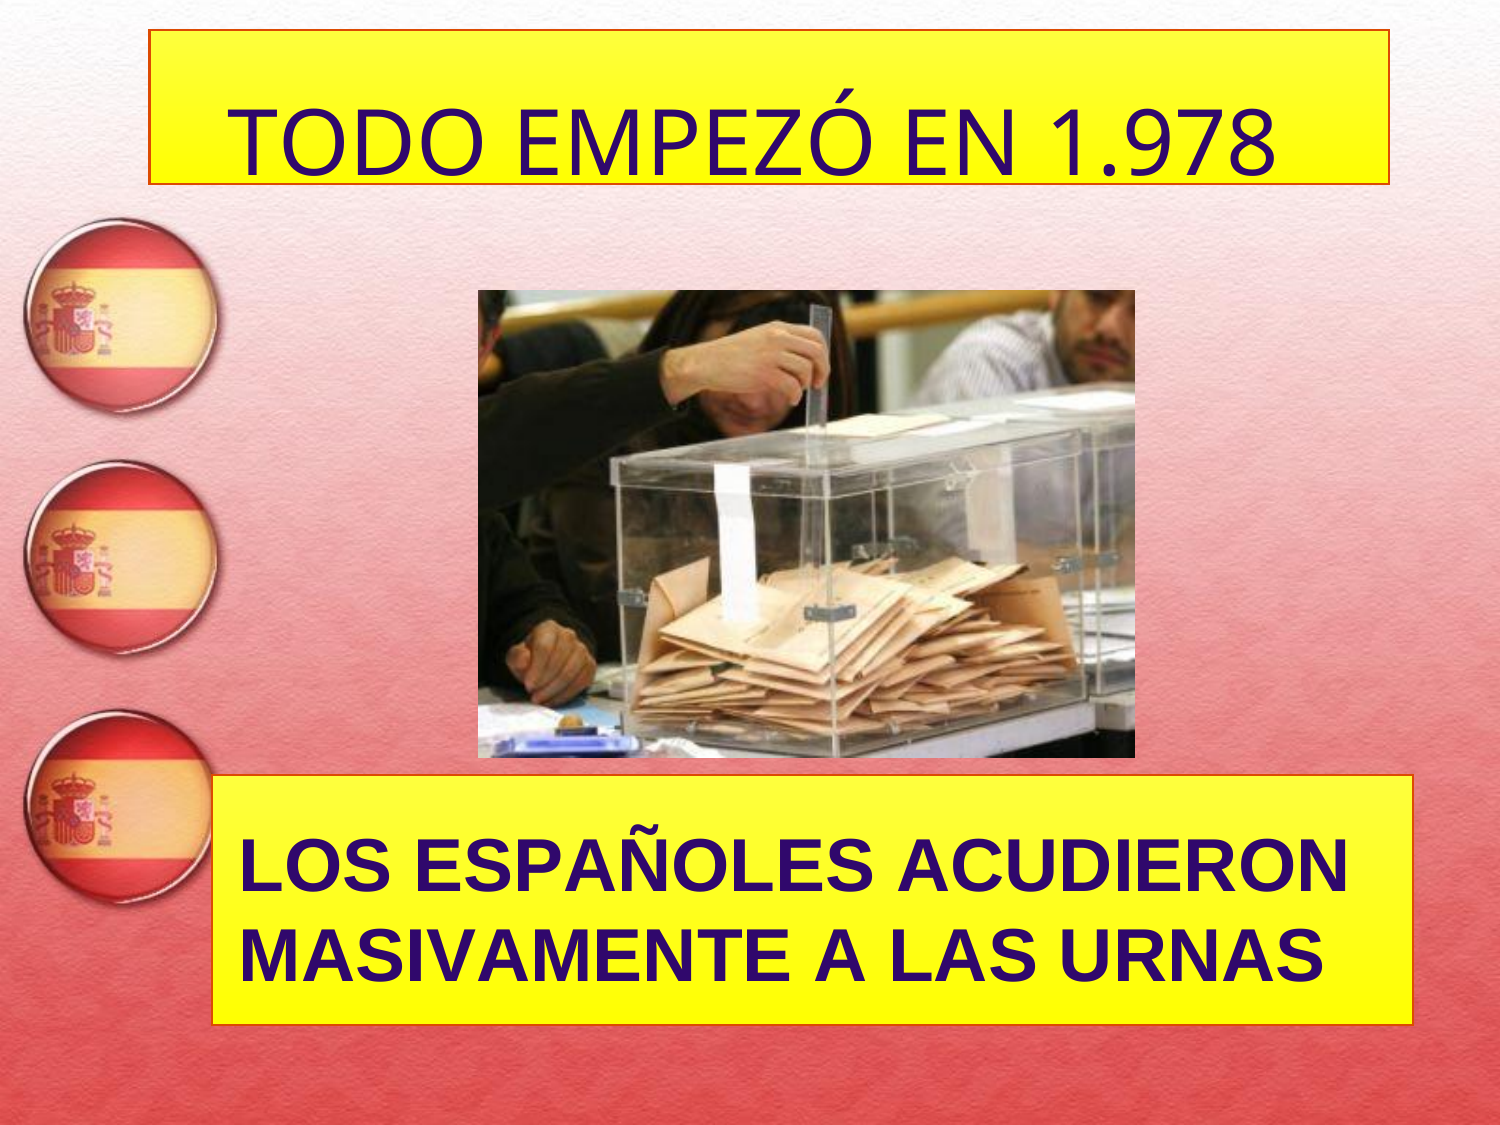

# TODO EMPEZÓ EN 1.978
LOS ESPAÑOLES ACUDIERON MASIVAMENTE A LAS URNAS
4